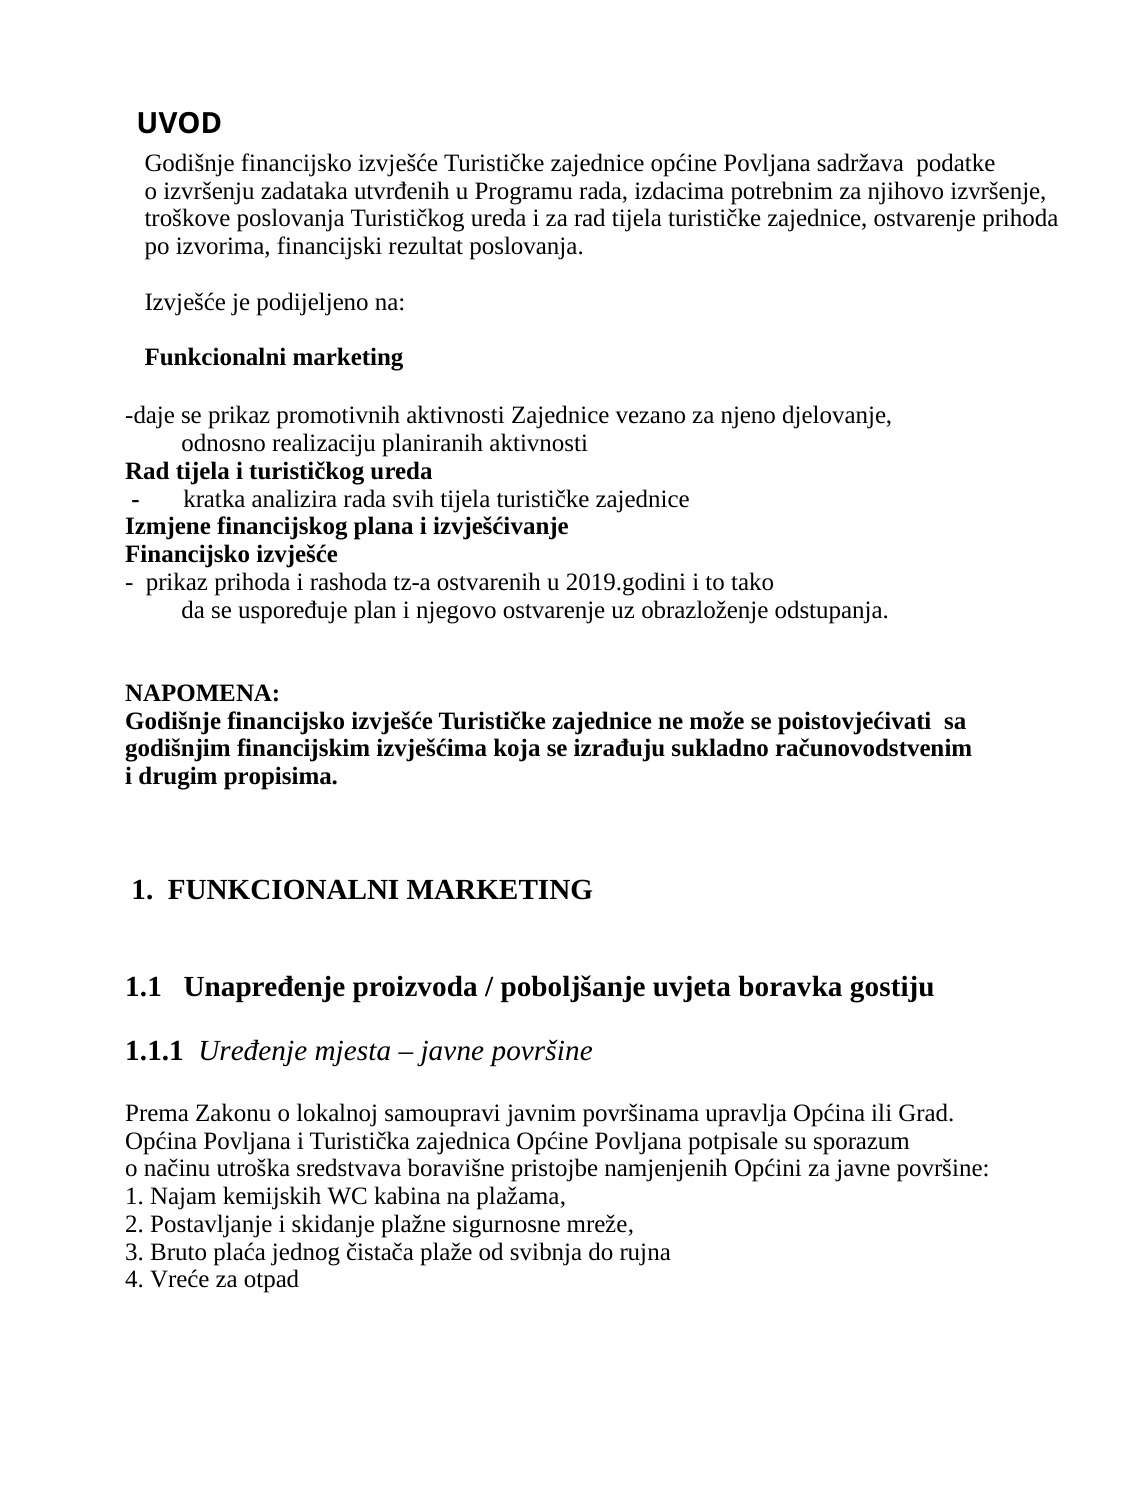

# UVOD
Godišnje financijsko izvješće Turističke zajednice općine Povljana sadržava podatke
o izvršenju zadataka utvrđenih u Programu rada, izdacima potrebnim za njihovo izvršenje,
troškove poslovanja Turističkog ureda i za rad tijela turističke zajednice, ostvarenje prihoda
po izvorima, financijski rezultat poslovanja.
Izvješće je podijeljeno na:
Funkcionalni marketing
-daje se prikaz promotivnih aktivnosti Zajednice vezano za njeno djelovanje,
 odnosno realizaciju planiranih aktivnosti
Rad tijela i turističkog ureda
 - kratka analizira rada svih tijela turističke zajednice
Izmjene financijskog plana i izvješćivanje
Financijsko izvješće
- prikaz prihoda i rashoda tz-a ostvarenih u 2019.godini i to tako
 da se uspoređuje plan i njegovo ostvarenje uz obrazloženje odstupanja.
NAPOMENA:
Godišnje financijsko izvješće Turističke zajednice ne može se poistovjećivati sa
godišnjim financijskim izvješćima koja se izrađuju sukladno računovodstvenim
i drugim propisima.
 1. FUNKCIONALNI MARKETING
1.1 Unapređenje proizvoda / poboljšanje uvjeta boravka gostiju
1.1.1 Uređenje mjesta – javne površine
Prema Zakonu o lokalnoj samoupravi javnim površinama upravlja Općina ili Grad.
Općina Povljana i Turistička zajednica Općine Povljana potpisale su sporazum
o načinu utroška sredstvava boravišne pristojbe namjenjenih Općini za javne površine:
1. Najam kemijskih WC kabina na plažama,
2. Postavljanje i skidanje plažne sigurnosne mreže,
3. Bruto plaća jednog čistača plaže od svibnja do rujna
4. Vreće za otpad